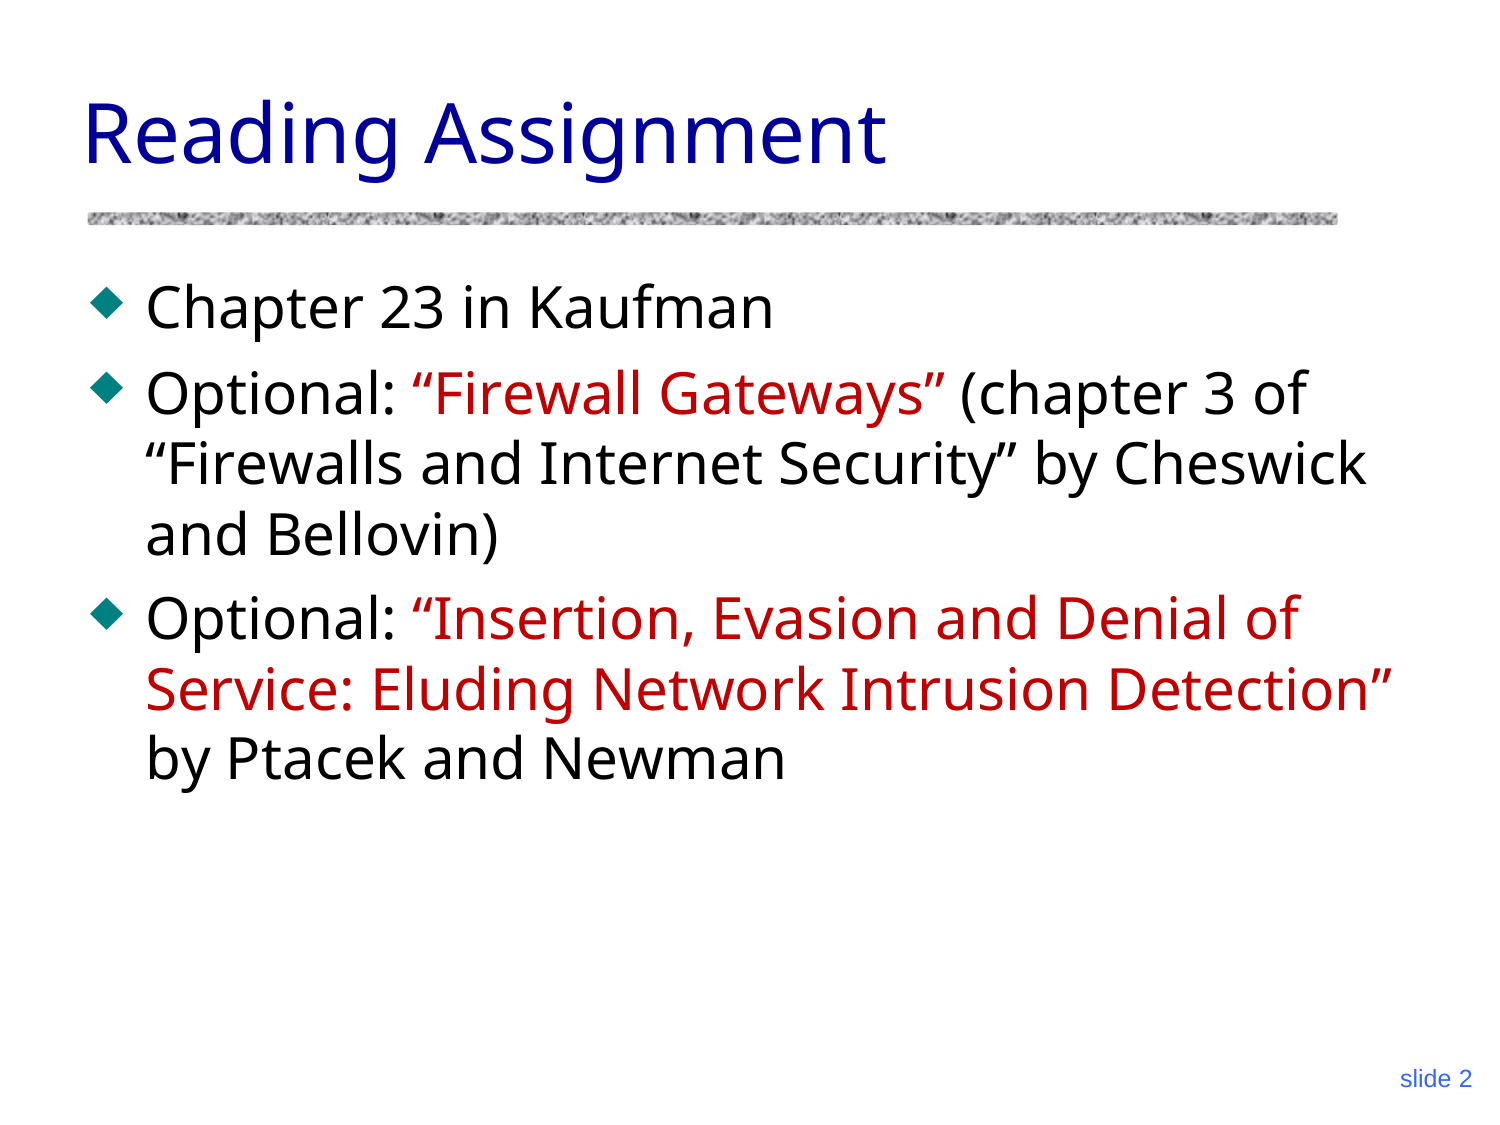

Reading Assignment
Chapter 23 in Kaufman
Optional: “Firewall Gateways” (chapter 3 of “Firewalls and Internet Security” by Cheswick and Bellovin)
Optional: “Insertion, Evasion and Denial of Service: Eluding Network Intrusion Detection” by Ptacek and Newman
slide